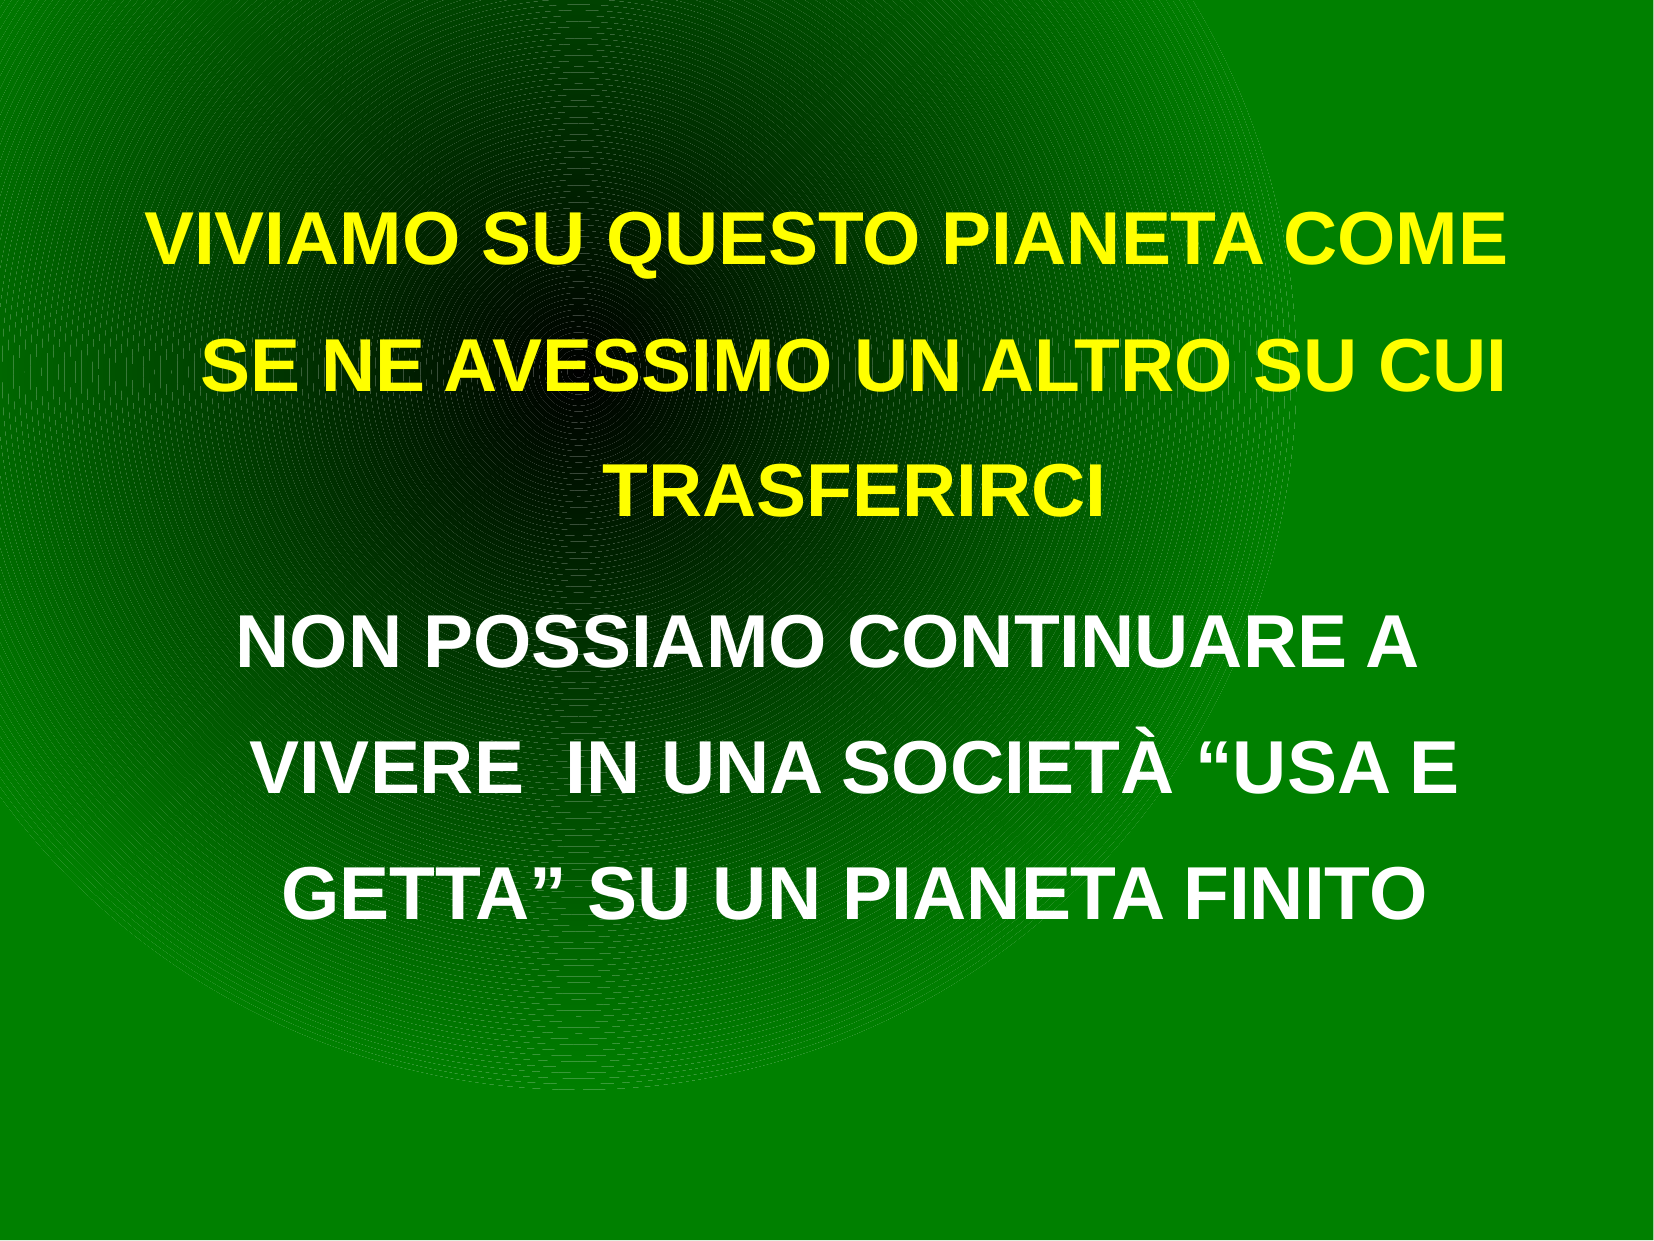

VIVIAMO SU QUESTO PIANETA COME SE NE AVESSIMO UN ALTRO SU CUI TRASFERIRCI
NON POSSIAMO CONTINUARE A VIVERE IN UNA SOCIETÀ “USA E GETTA” SU UN PIANETA FINITO